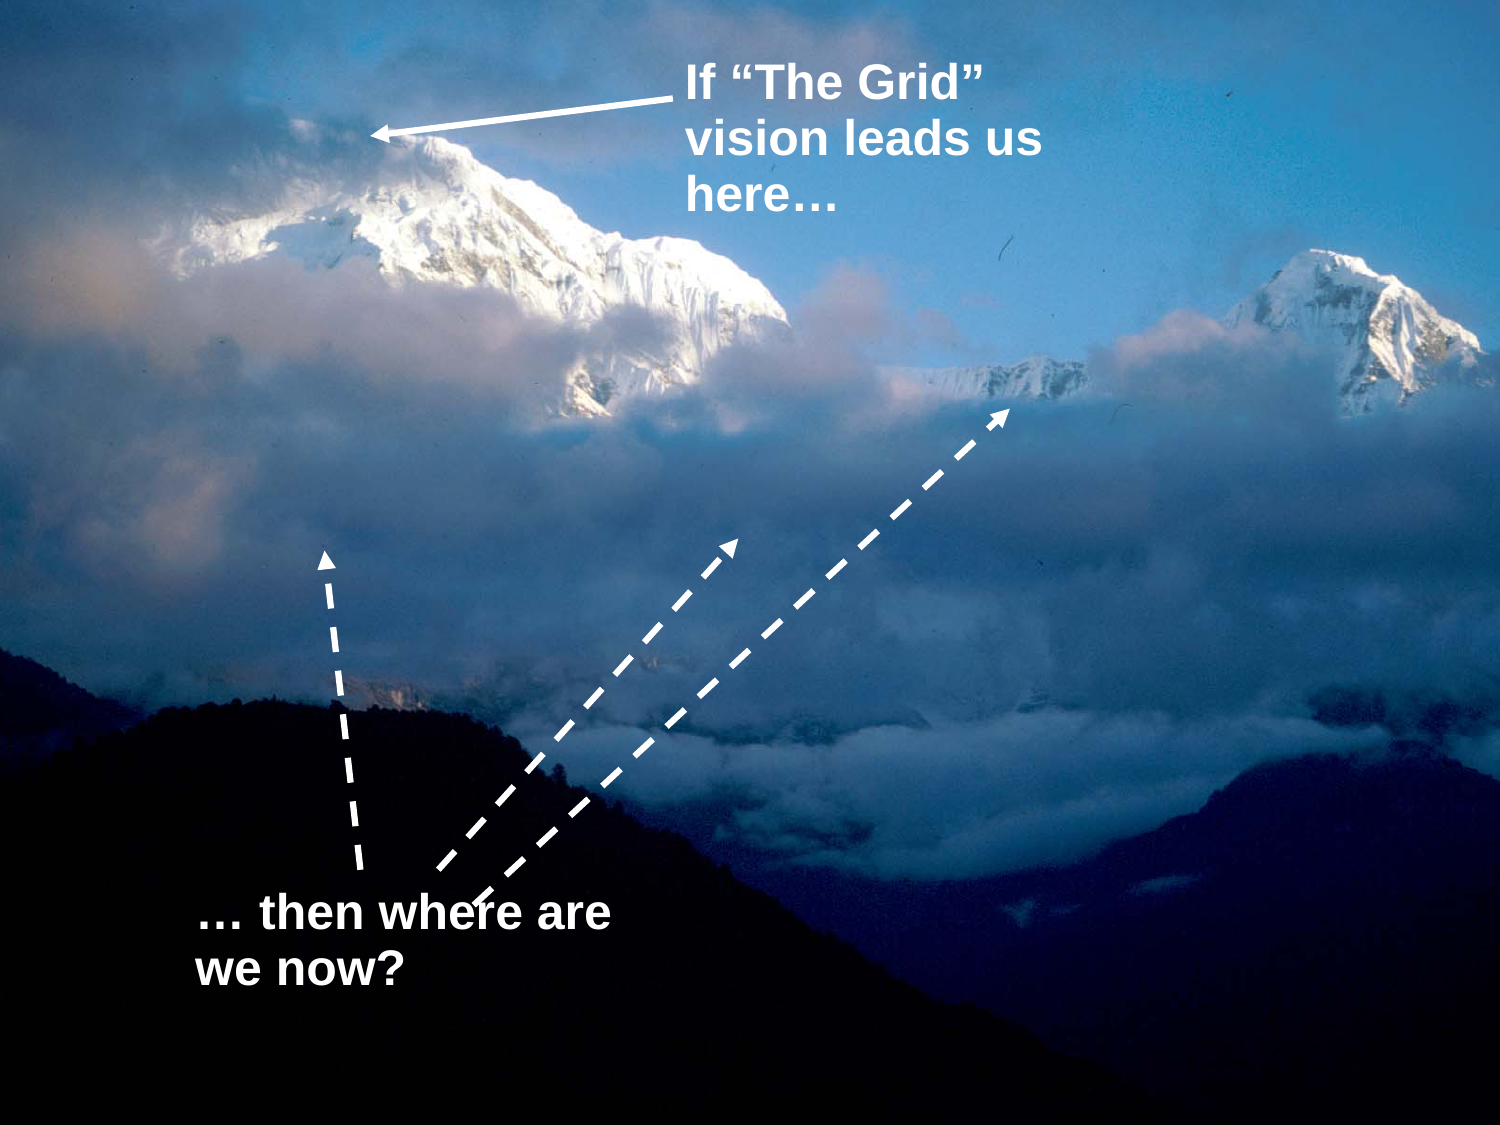

If “The Grid” vision leads us here…
#
… then where are we now?